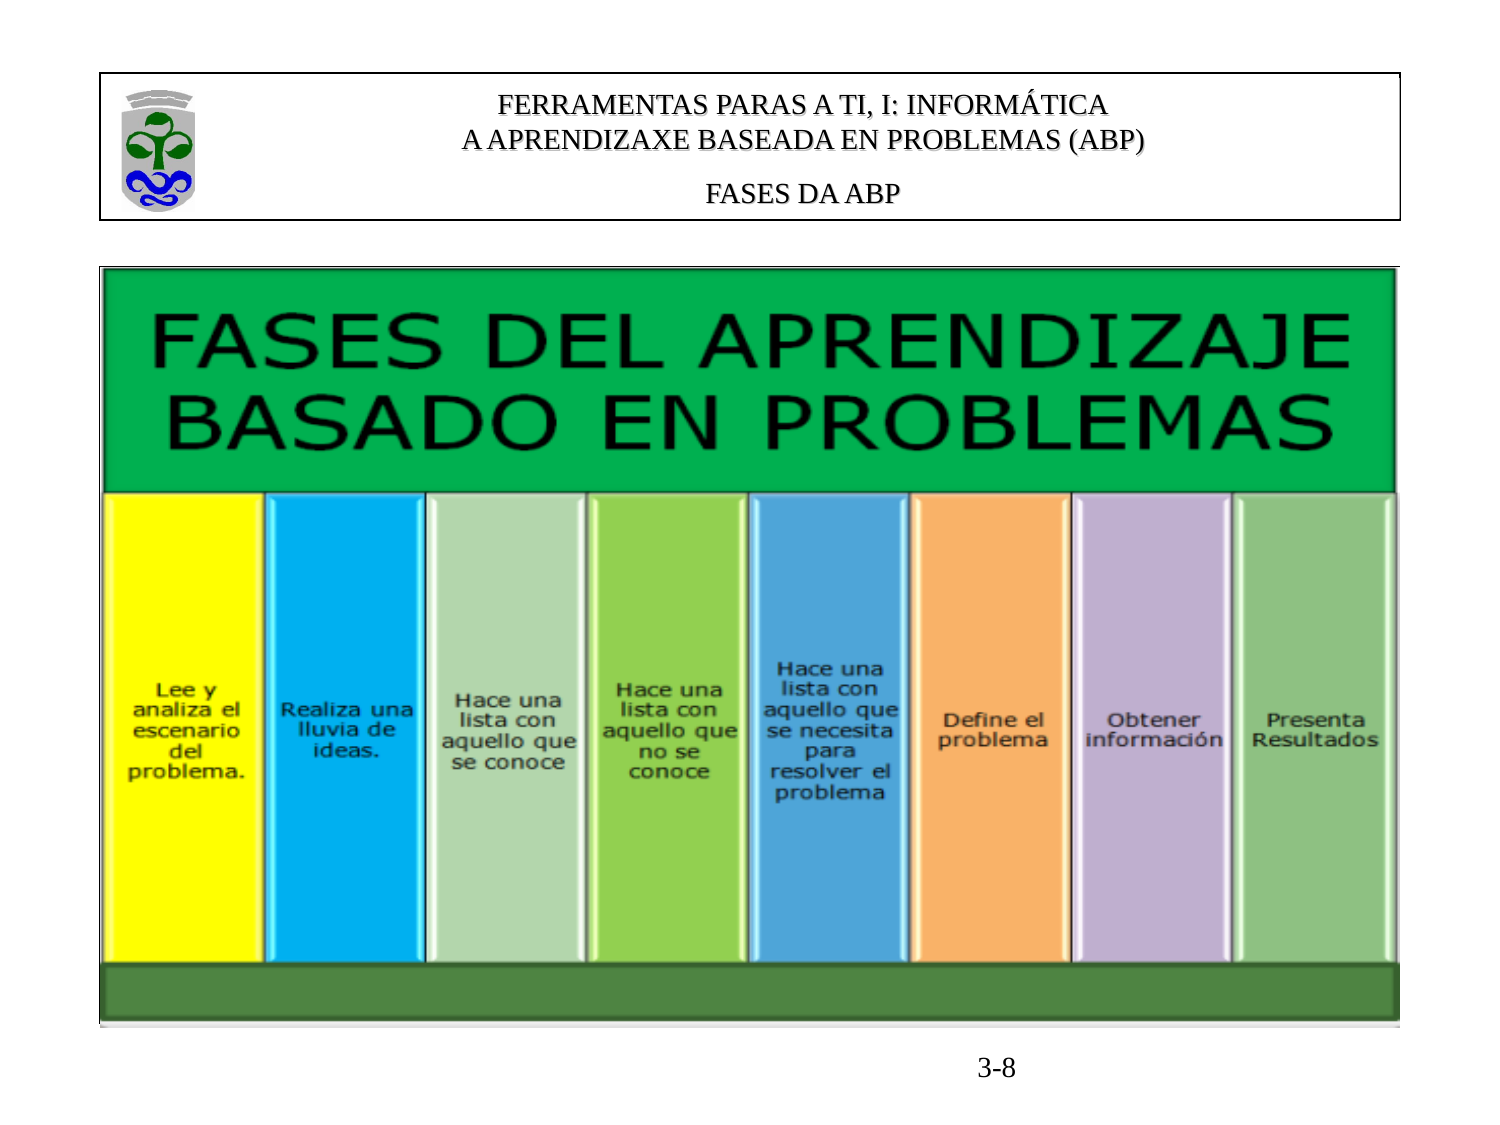

FERRAMENTAS PARAS A TI, I: INFORMÁTICA
A APRENDIZAXE BASEADA EN PROBLEMAS (ABP)
FASES DA ABP